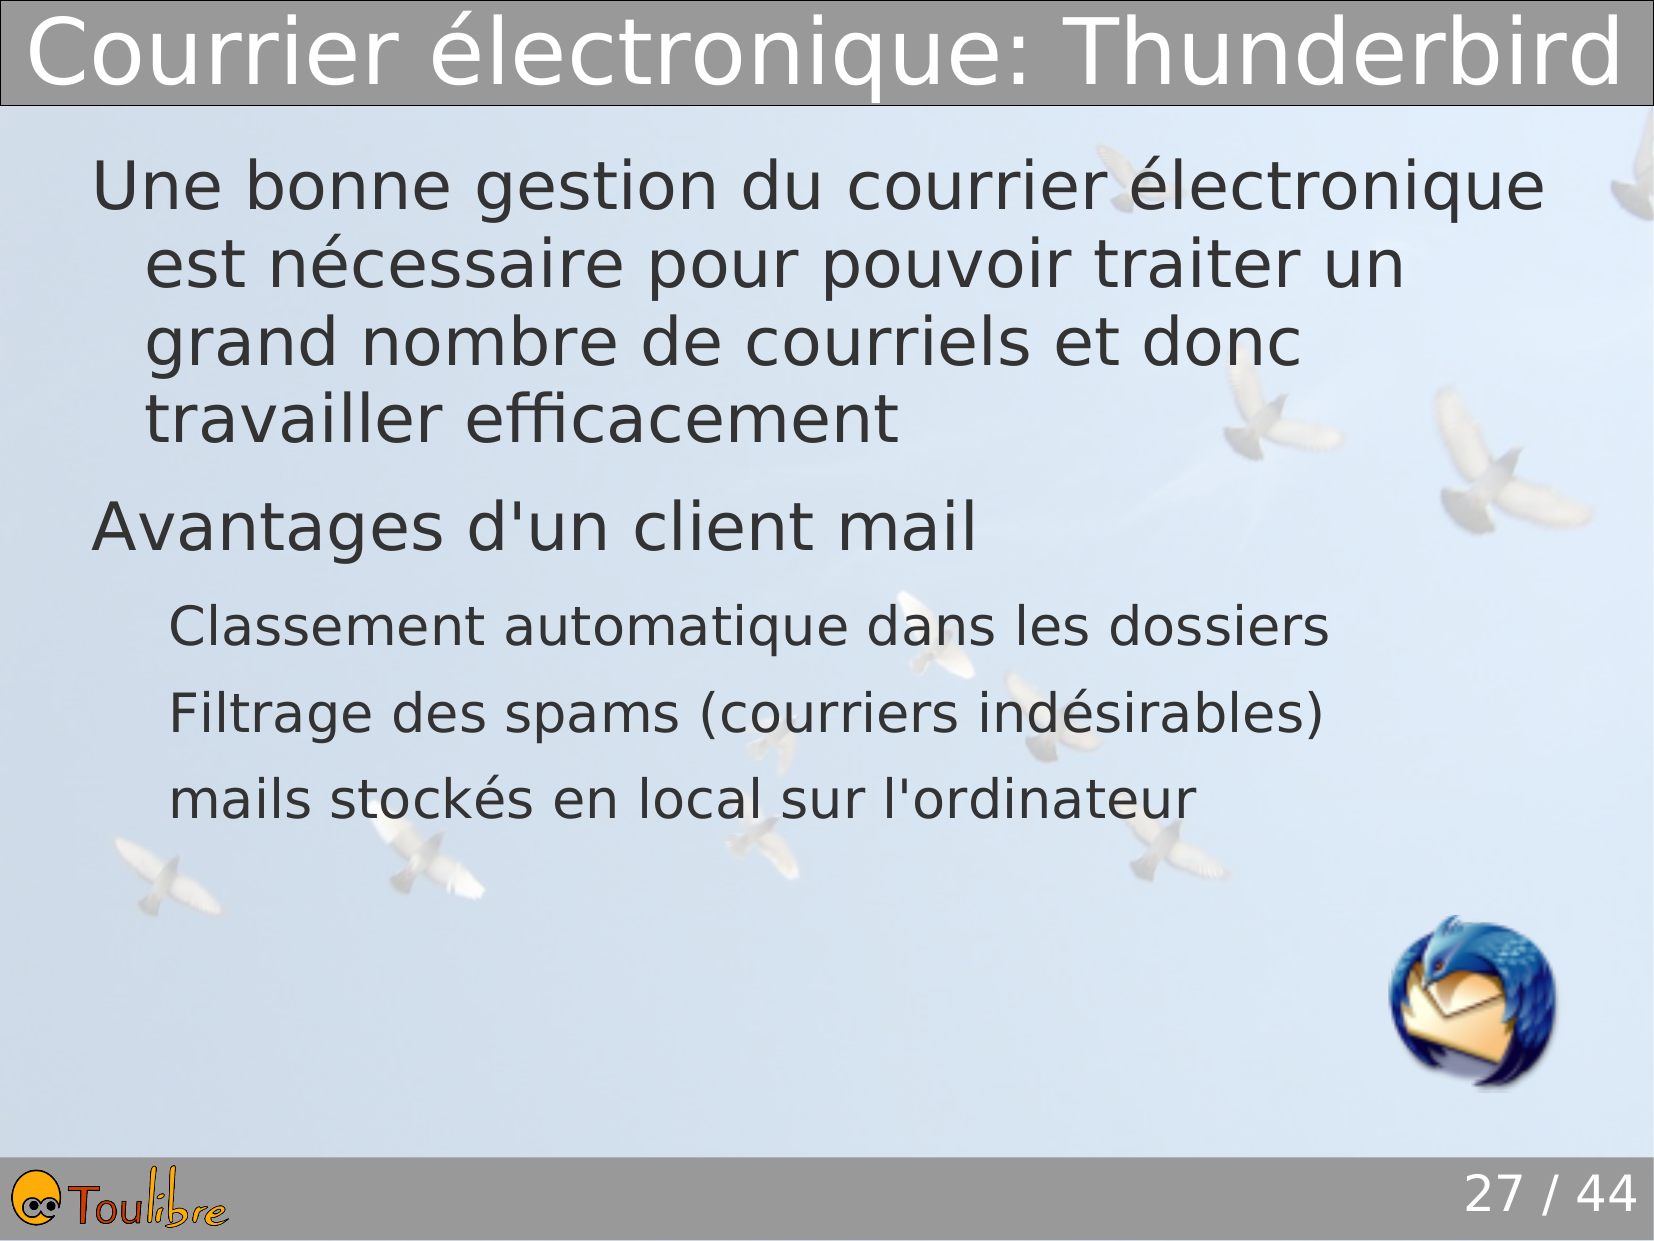

# Courrier électronique: Thunderbird
Une bonne gestion du courrier électronique est nécessaire pour pouvoir traiter un grand nombre de courriels et donc travailler efficacement
Avantages d'un client mail
Classement automatique dans les dossiers
Filtrage des spams (courriers indésirables)
mails stockés en local sur l'ordinateur